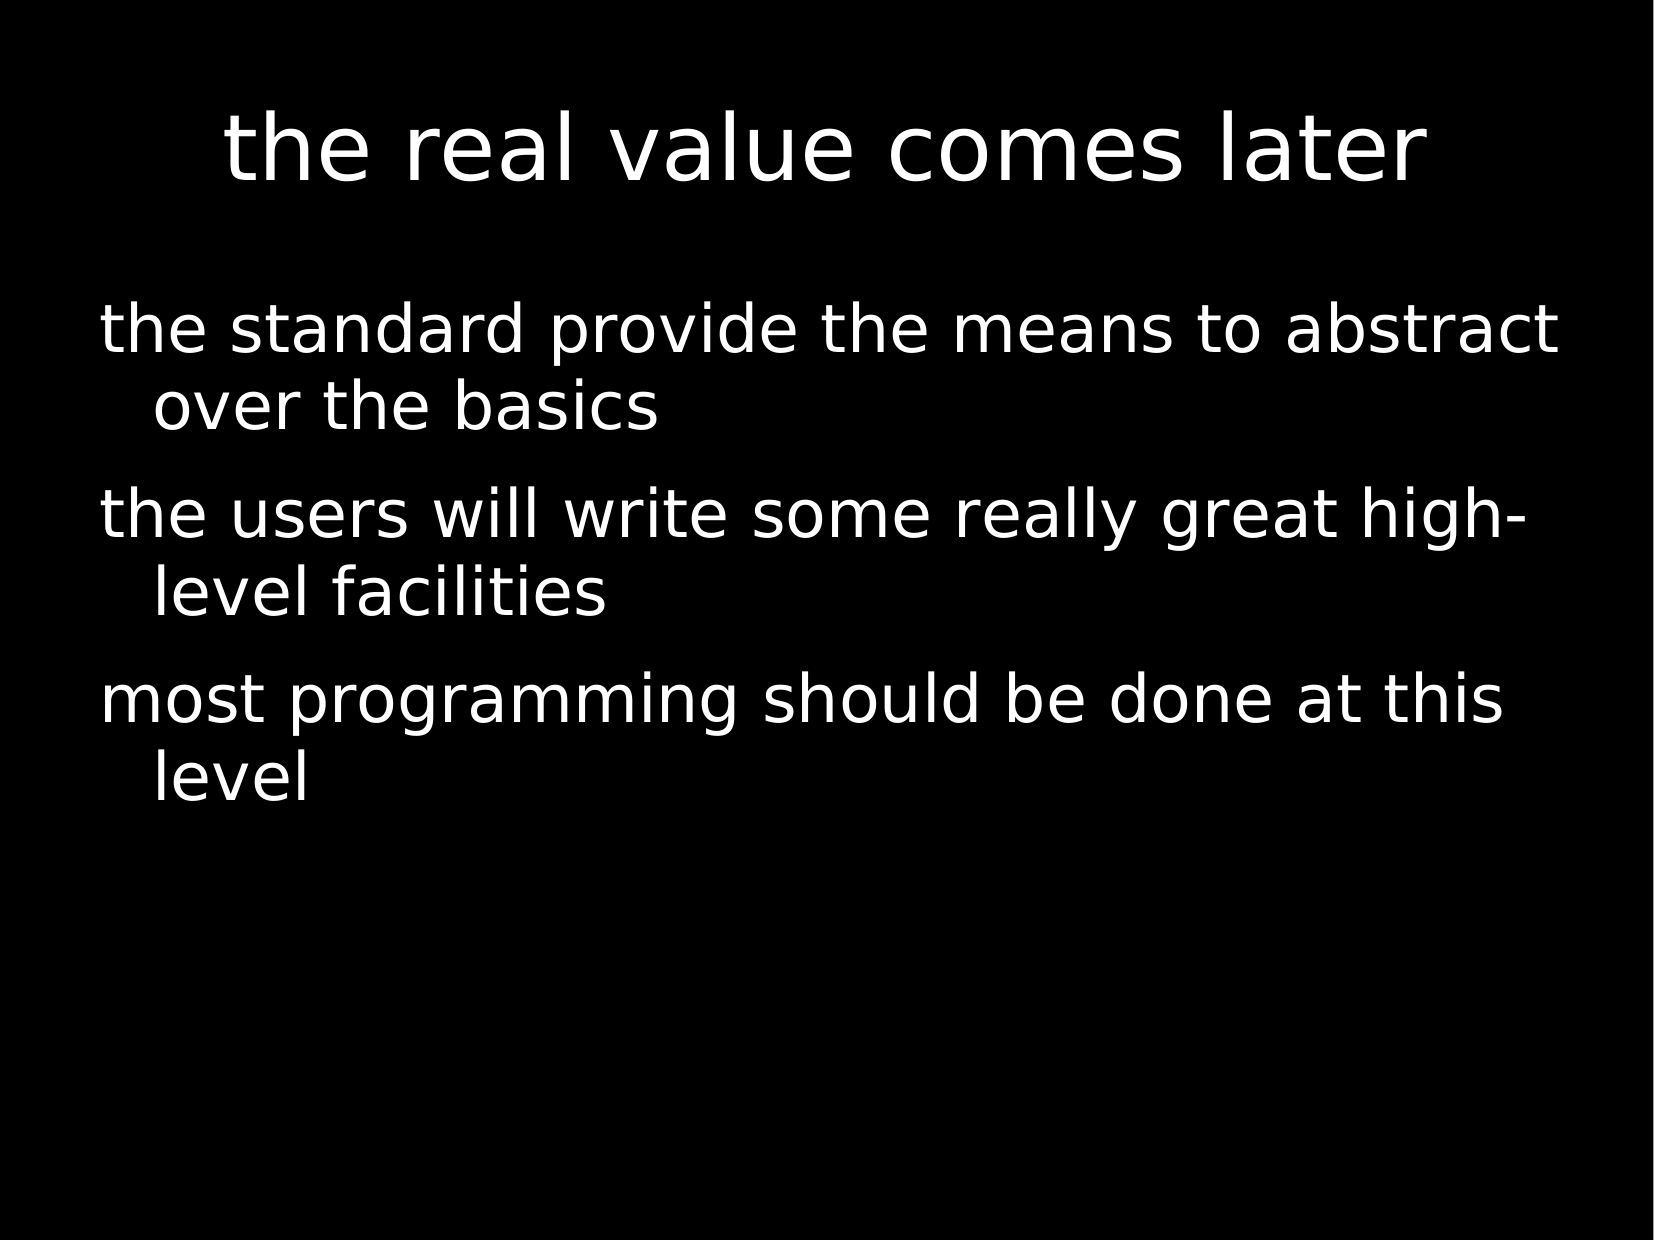

# the real value comes later
the standard provide the means to abstract over the basics
the users will write some really great high-level facilities
most programming should be done at this level